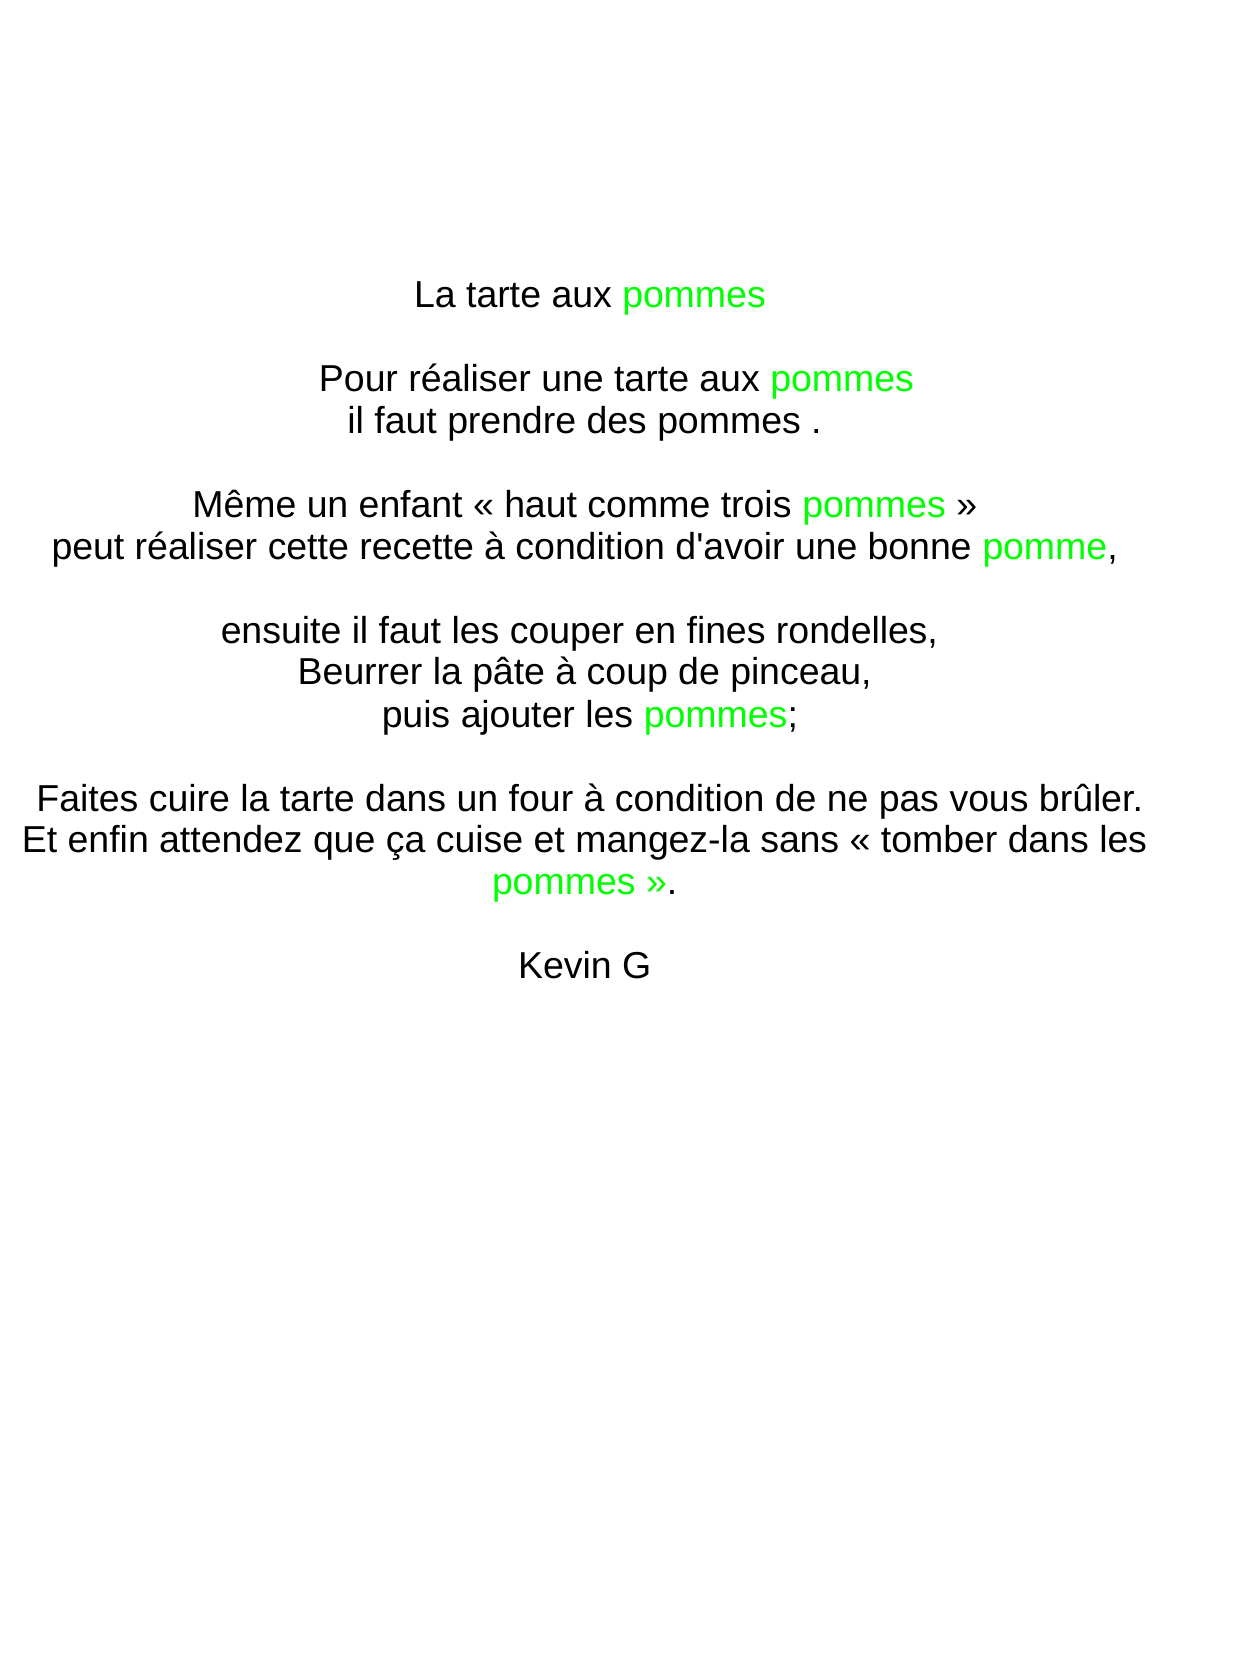

La tarte aux pommes
	Pour réaliser une tarte aux pommes
il faut prendre des pommes .
Même un enfant « haut comme trois pommes »
 peut réaliser cette recette à condition d'avoir une bonne pomme,
ensuite il faut les couper en fines rondelles,
Beurrer la pâte à coup de pinceau,
 puis ajouter les pommes;
 Faites cuire la tarte dans un four à condition de ne pas vous brûler.
Et enfin attendez que ça cuise et mangez-la sans « tomber dans les pommes ».
Kevin G